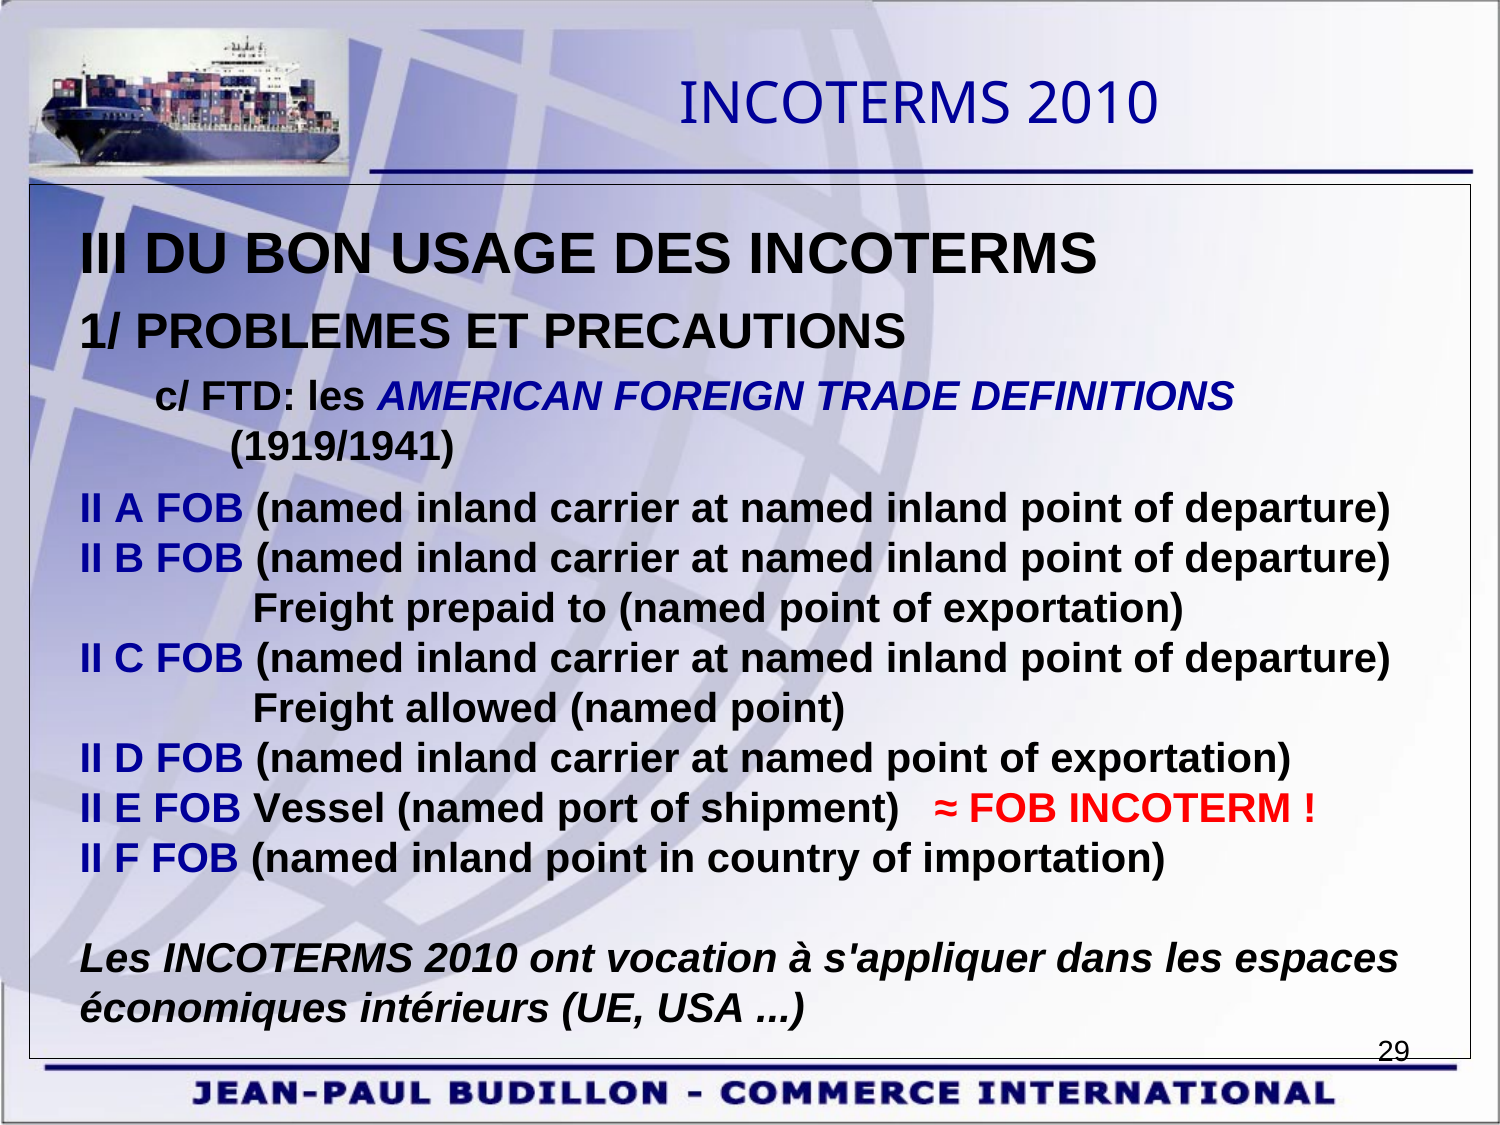

# INCOTERMS 2010
III DU BON USAGE DES INCOTERMS
1/ PROBLEMES ET PRECAUTIONS
c/ FTD: les AMERICAN FOREIGN TRADE DEFINITIONS (1919/1941)
II A FOB (named inland carrier at named inland point of departure)
II B FOB (named inland carrier at named inland point of departure)
	 Freight prepaid to (named point of exportation)
II C FOB (named inland carrier at named inland point of departure)
	 Freight allowed (named point)
II D FOB (named inland carrier at named point of exportation)
II E FOB Vessel (named port of shipment) ≈ FOB INCOTERM !
II F FOB (named inland point in country of importation)
Les INCOTERMS 2010 ont vocation à s'appliquer dans les espaces économiques intérieurs (UE, USA ...)
29